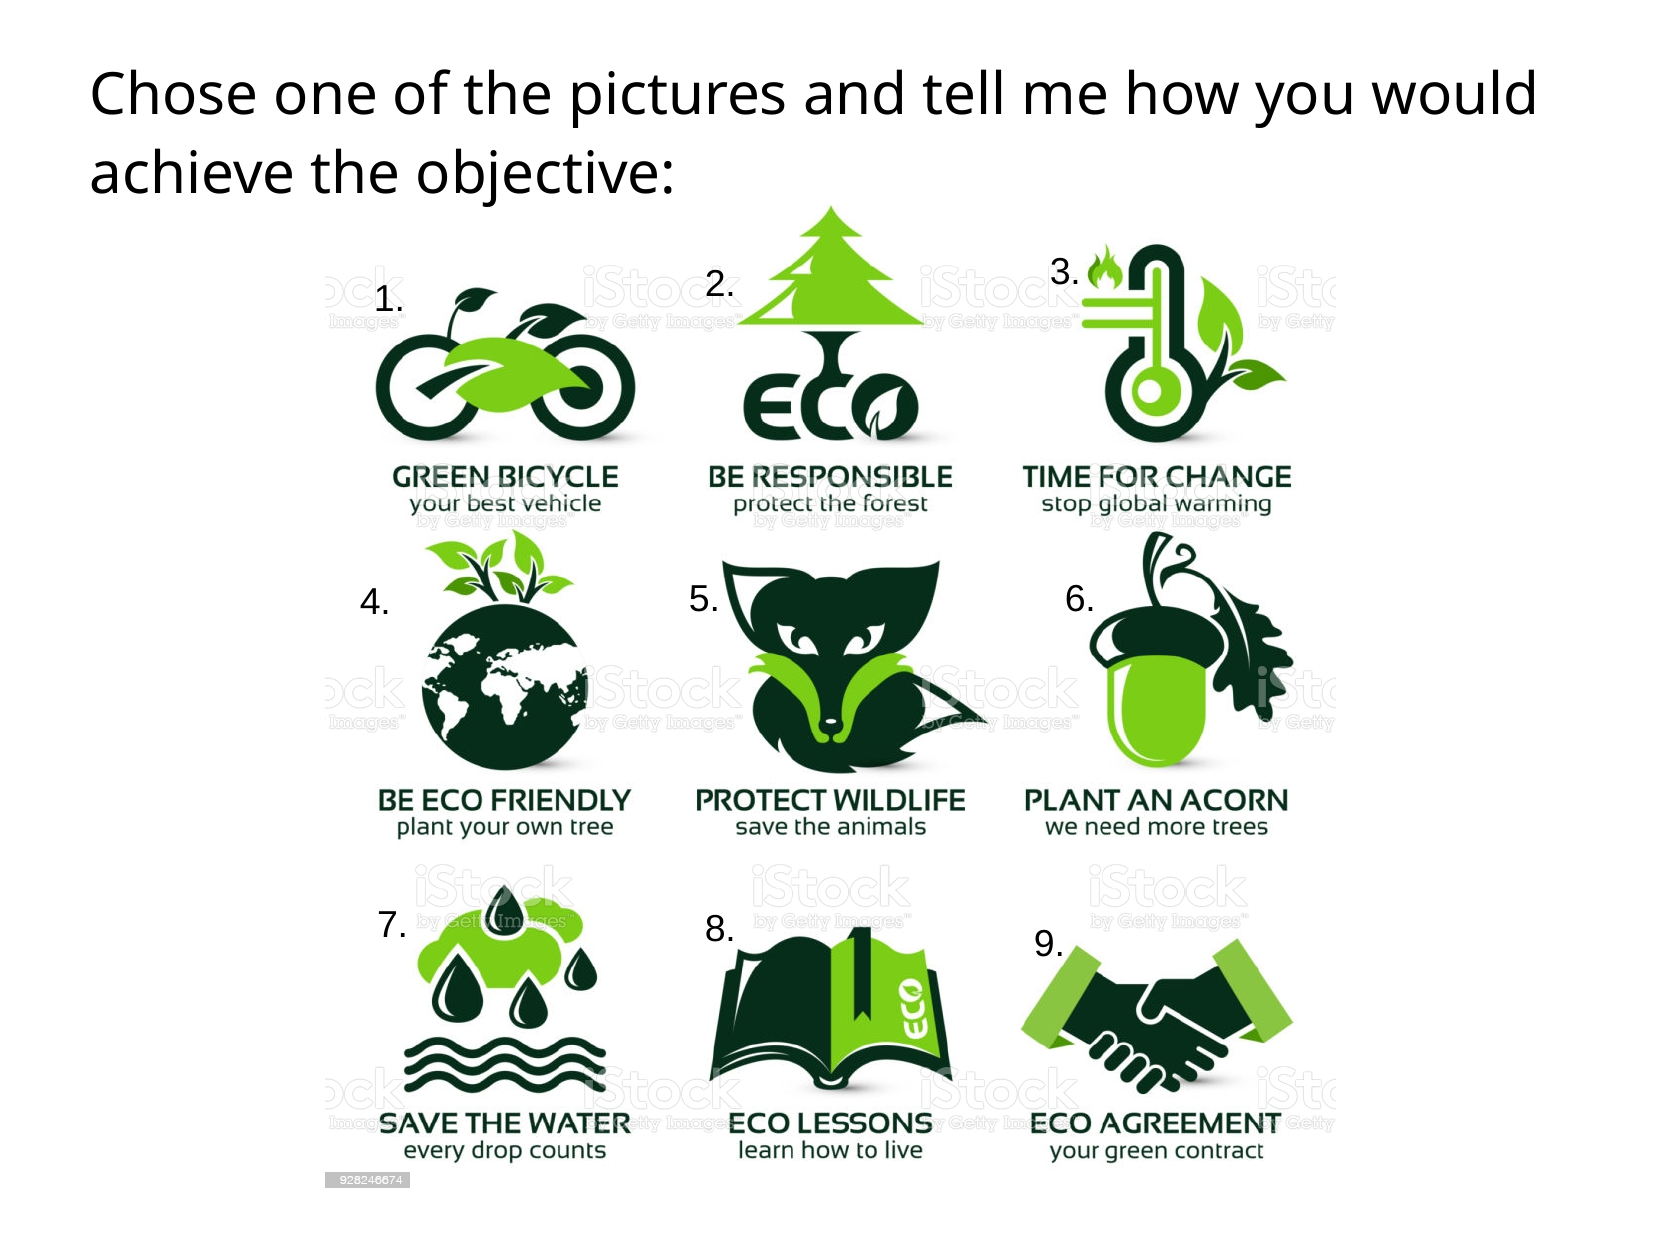

Chose one of the pictures and tell me how you would achieve the objective:
3.
2.
1.
5.
6.
4.
7.
8.
9.